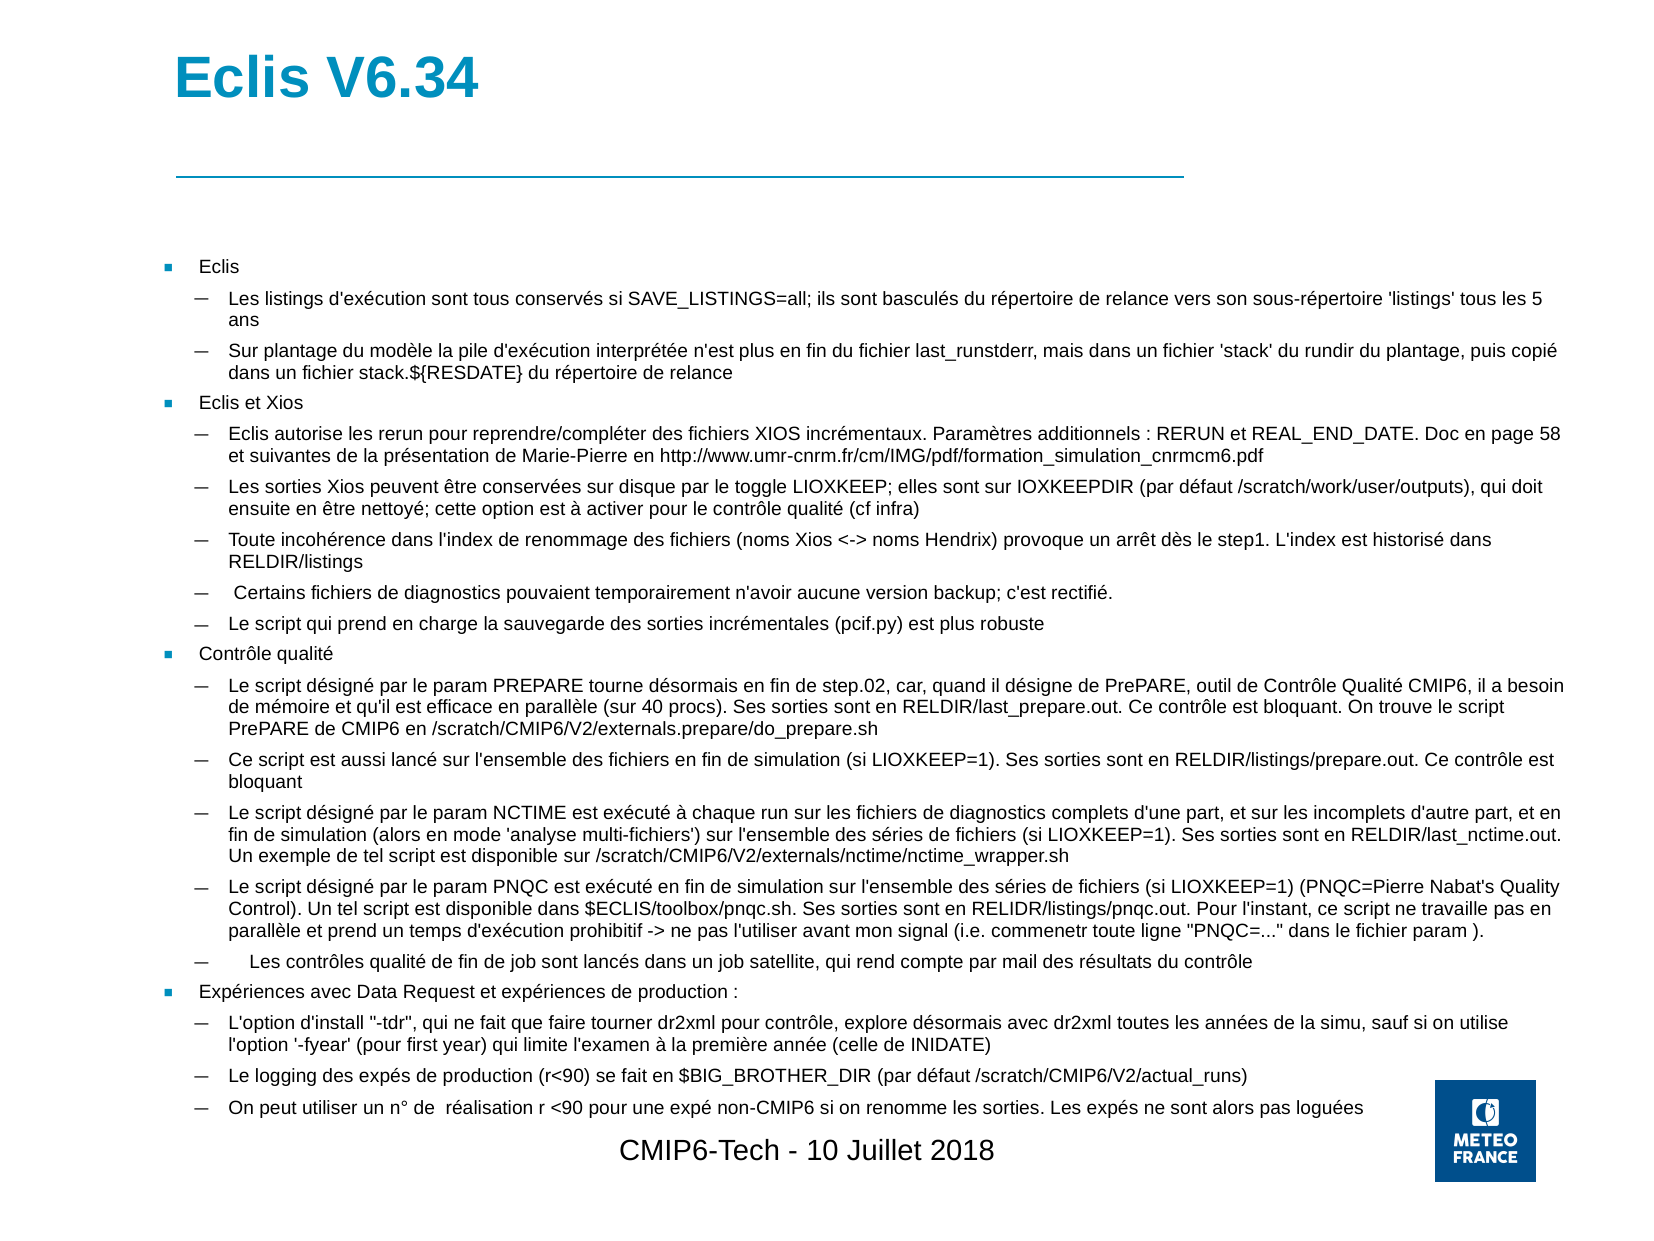

# Eclis V6.34
Eclis
Les listings d'exécution sont tous conservés si SAVE_LISTINGS=all; ils sont basculés du répertoire de relance vers son sous-répertoire 'listings' tous les 5 ans
Sur plantage du modèle la pile d'exécution interprétée n'est plus en fin du fichier last_runstderr, mais dans un fichier 'stack' du rundir du plantage, puis copié dans un fichier stack.${RESDATE} du répertoire de relance
Eclis et Xios
Eclis autorise les rerun pour reprendre/compléter des fichiers XIOS incrémentaux. Paramètres additionnels : RERUN et REAL_END_DATE. Doc en page 58 et suivantes de la présentation de Marie-Pierre en http://www.umr-cnrm.fr/cm/IMG/pdf/formation_simulation_cnrmcm6.pdf
Les sorties Xios peuvent être conservées sur disque par le toggle LIOXKEEP; elles sont sur IOXKEEPDIR (par défaut /scratch/work/user/outputs), qui doit ensuite en être nettoyé; cette option est à activer pour le contrôle qualité (cf infra)
Toute incohérence dans l'index de renommage des fichiers (noms Xios <-> noms Hendrix) provoque un arrêt dès le step1. L'index est historisé dans RELDIR/listings
 Certains fichiers de diagnostics pouvaient temporairement n'avoir aucune version backup; c'est rectifié.
Le script qui prend en charge la sauvegarde des sorties incrémentales (pcif.py) est plus robuste
Contrôle qualité
Le script désigné par le param PREPARE tourne désormais en fin de step.02, car, quand il désigne de PrePARE, outil de Contrôle Qualité CMIP6, il a besoin de mémoire et qu'il est efficace en parallèle (sur 40 procs). Ses sorties sont en RELDIR/last_prepare.out. Ce contrôle est bloquant. On trouve le script PrePARE de CMIP6 en /scratch/CMIP6/V2/externals.prepare/do_prepare.sh
Ce script est aussi lancé sur l'ensemble des fichiers en fin de simulation (si LIOXKEEP=1). Ses sorties sont en RELDIR/listings/prepare.out. Ce contrôle est bloquant
Le script désigné par le param NCTIME est exécuté à chaque run sur les fichiers de diagnostics complets d'une part, et sur les incomplets d'autre part, et en fin de simulation (alors en mode 'analyse multi-fichiers') sur l'ensemble des séries de fichiers (si LIOXKEEP=1). Ses sorties sont en RELDIR/last_nctime.out. Un exemple de tel script est disponible sur /scratch/CMIP6/V2/externals/nctime/nctime_wrapper.sh
Le script désigné par le param PNQC est exécuté en fin de simulation sur l'ensemble des séries de fichiers (si LIOXKEEP=1) (PNQC=Pierre Nabat's Quality Control). Un tel script est disponible dans $ECLIS/toolbox/pnqc.sh. Ses sorties sont en RELIDR/listings/pnqc.out. Pour l'instant, ce script ne travaille pas en parallèle et prend un temps d'exécution prohibitif -> ne pas l'utiliser avant mon signal (i.e. commenetr toute ligne "PNQC=..." dans le fichier param ).
 Les contrôles qualité de fin de job sont lancés dans un job satellite, qui rend compte par mail des résultats du contrôle
Expériences avec Data Request et expériences de production :
L'option d'install "-tdr", qui ne fait que faire tourner dr2xml pour contrôle, explore désormais avec dr2xml toutes les années de la simu, sauf si on utilise l'option '-fyear' (pour first year) qui limite l'examen à la première année (celle de INIDATE)
Le logging des expés de production (r<90) se fait en $BIG_BROTHER_DIR (par défaut /scratch/CMIP6/V2/actual_runs)
On peut utiliser un n° de réalisation r <90 pour une expé non-CMIP6 si on renomme les sorties. Les expés ne sont alors pas loguées
CMIP6-Tech - 10 Juillet 2018